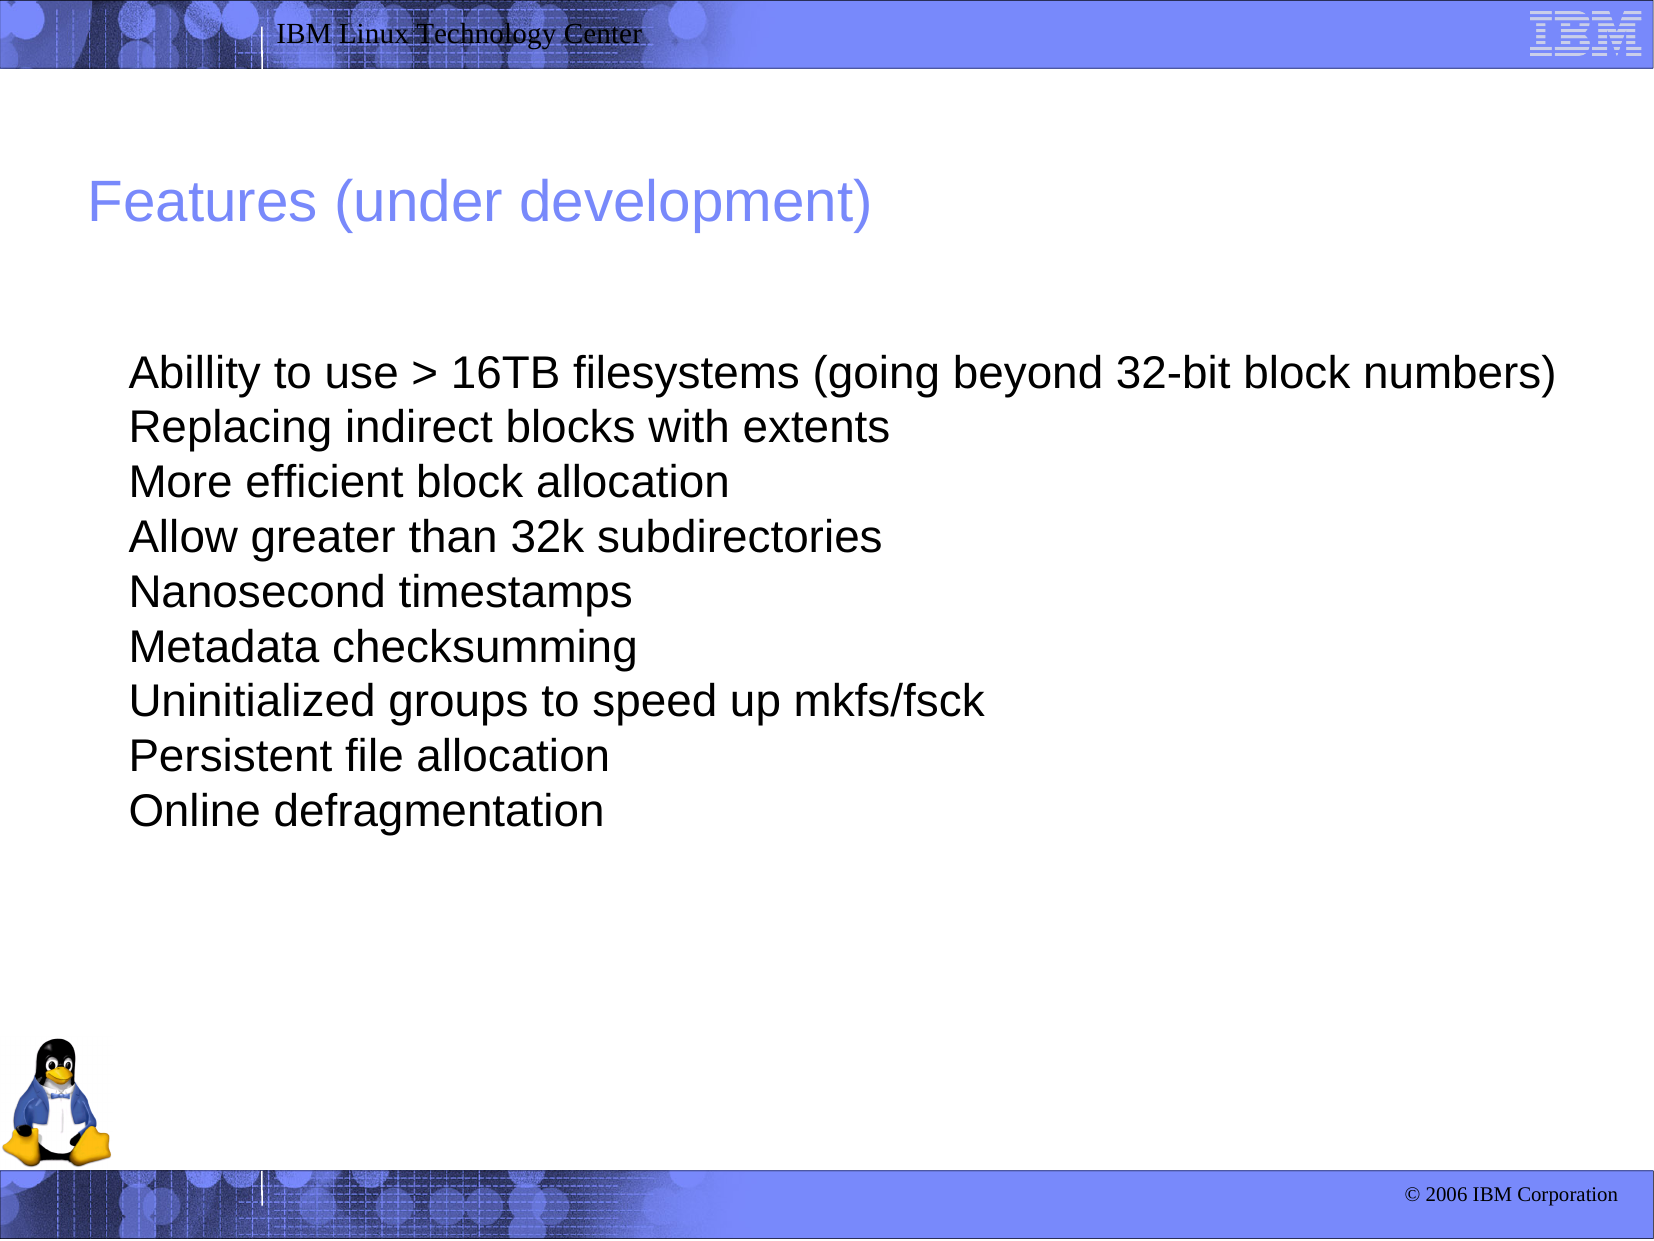

# Features (under development)
Abillity to use > 16TB filesystems (going beyond 32-bit block numbers)
Replacing indirect blocks with extents
More efficient block allocation
Allow greater than 32k subdirectories
Nanosecond timestamps
Metadata checksumming
Uninitialized groups to speed up mkfs/fsck
Persistent file allocation
Online defragmentation